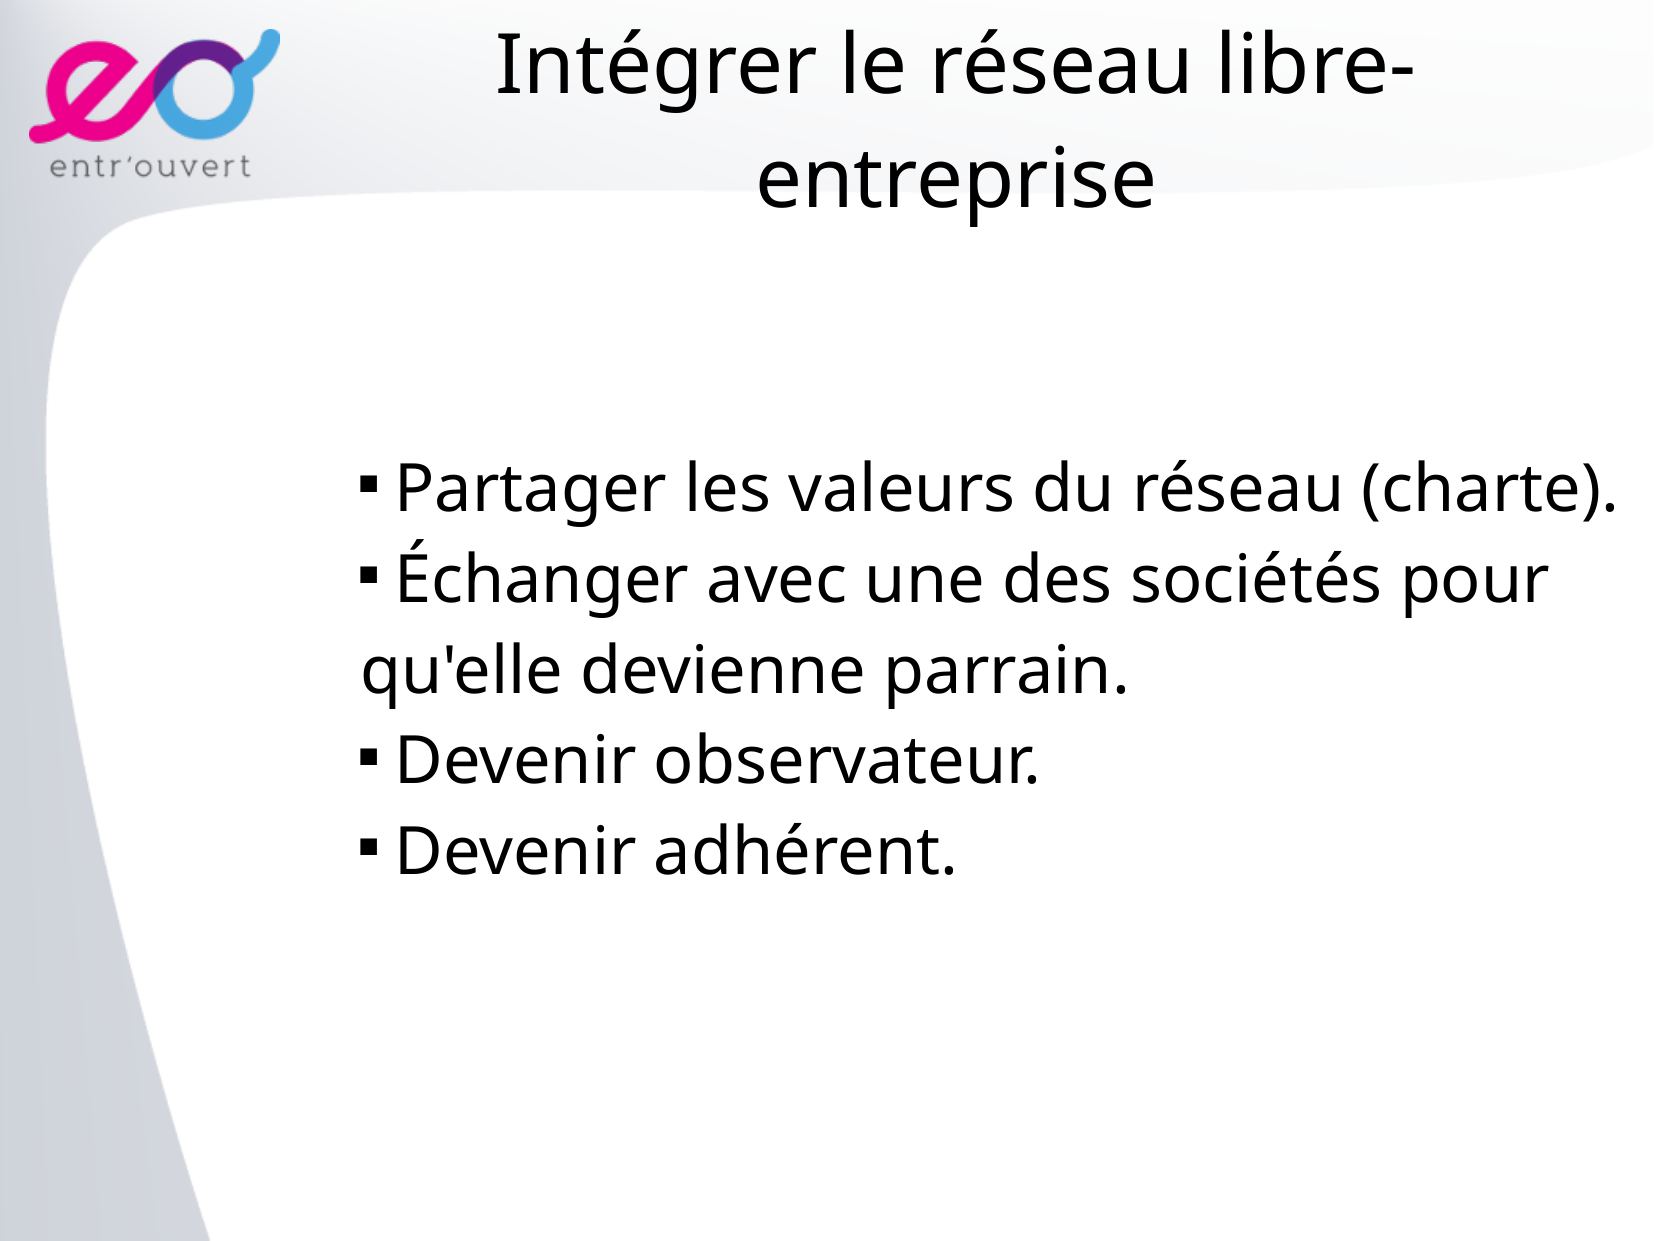

# Intégrer le réseau libre-entreprise
 Partager les valeurs du réseau (charte).
 Échanger avec une des sociétés pour qu'elle devienne parrain.
 Devenir observateur.
 Devenir adhérent.